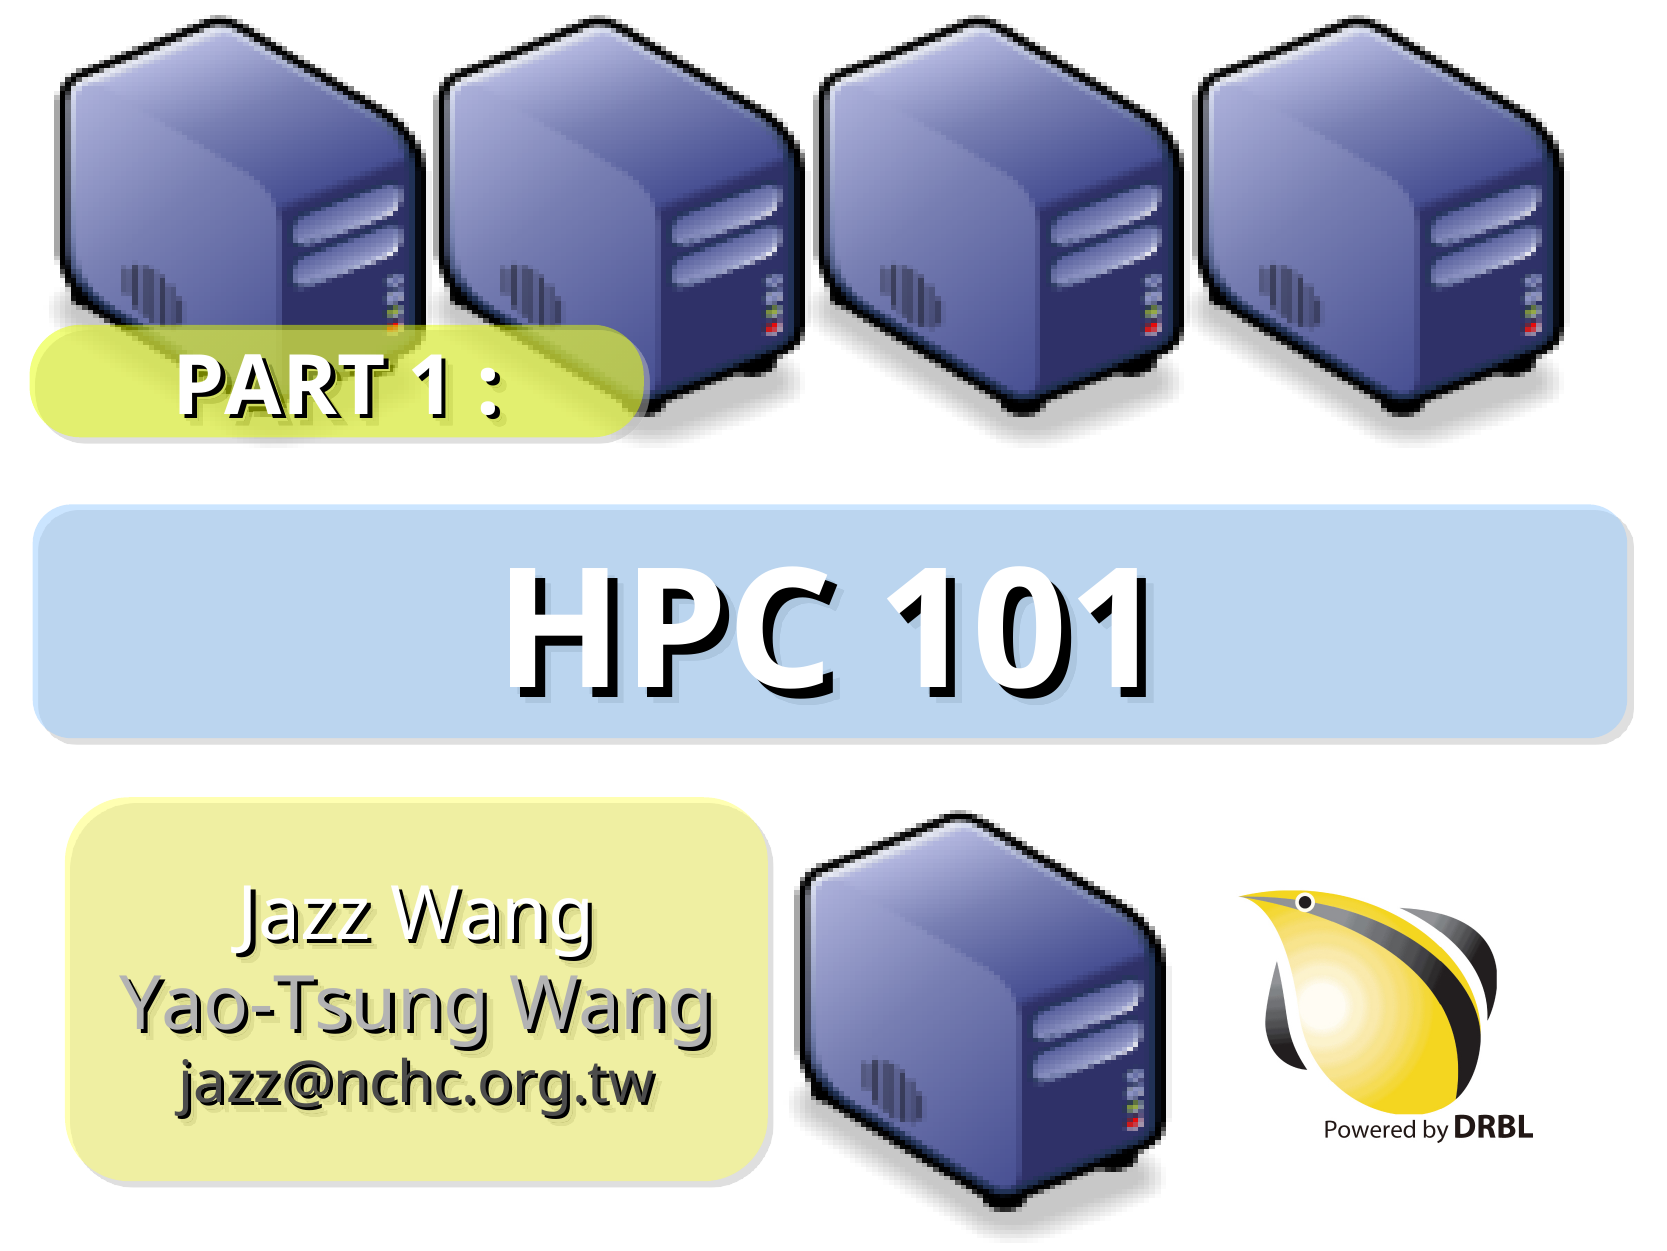

PART 1 :
HPC 101
Jazz Wang
Yao-Tsung Wang
jazz@nchc.org.tw